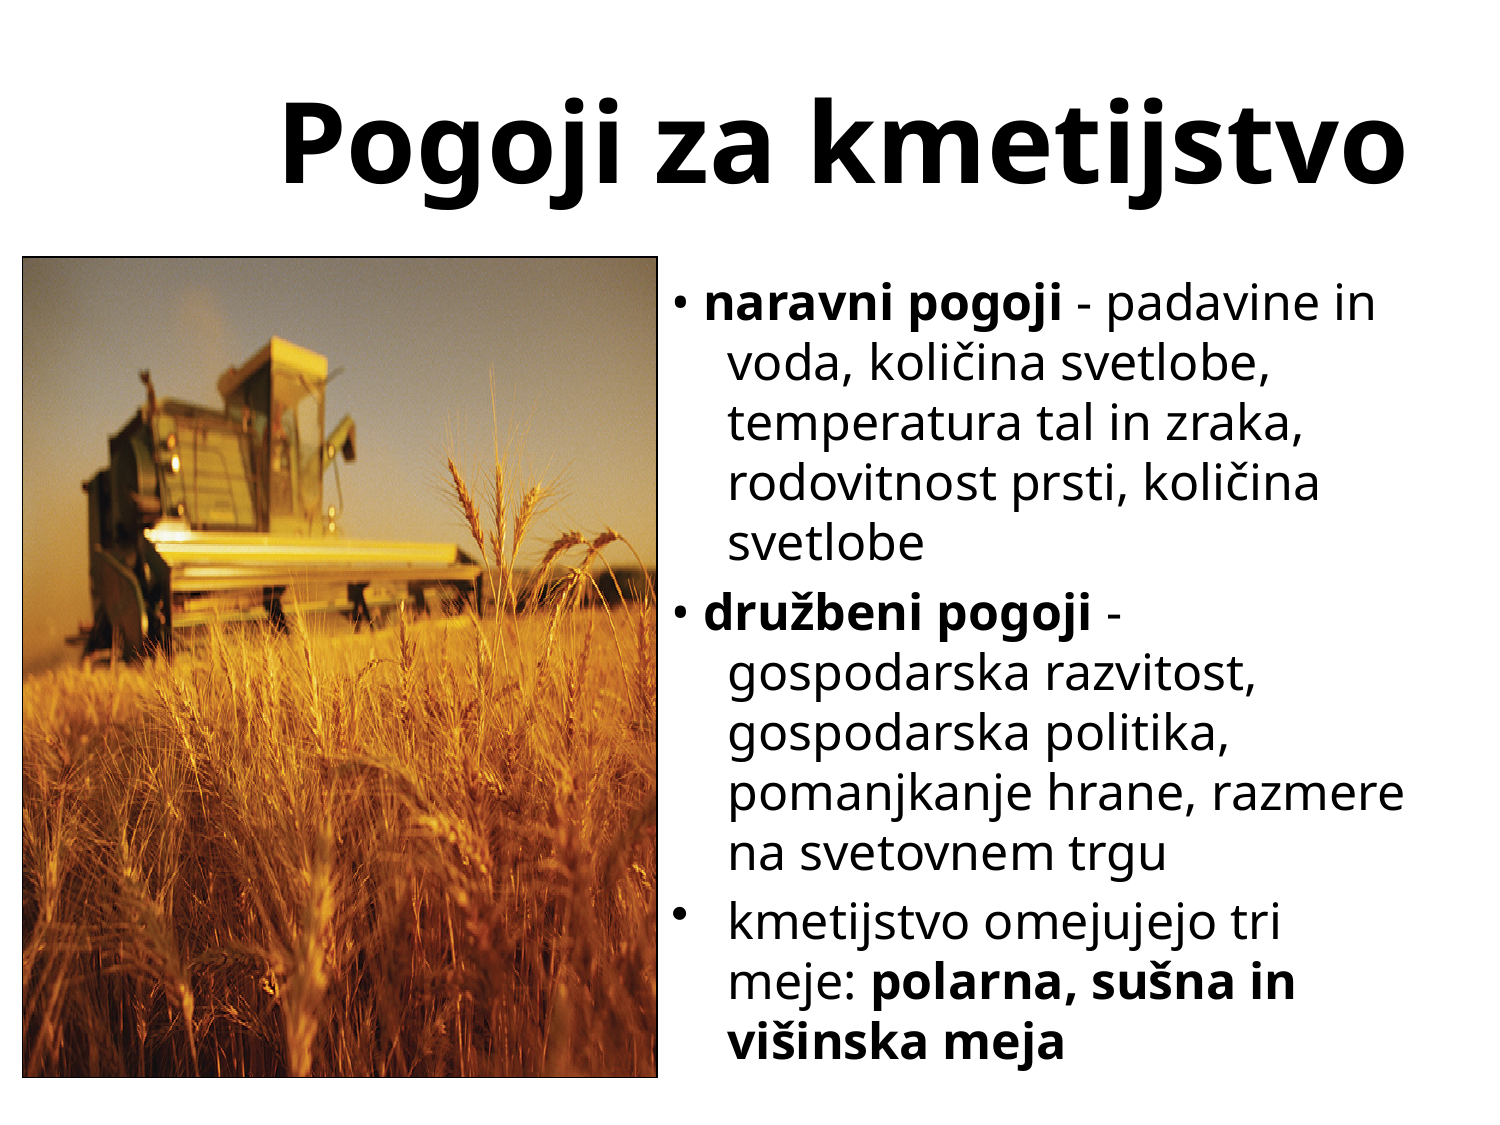

# Pogoji za kmetijstvo
• naravni pogoji - padavine in voda, količina svetlobe, temperatura tal in zraka, rodovitnost prsti, količina svetlobe
• družbeni pogoji - gospodarska razvitost, gospodarska politika, pomanjkanje hrane, razmere na svetovnem trgu
kmetijstvo omejujejo tri meje: polarna, sušna in višinska meja